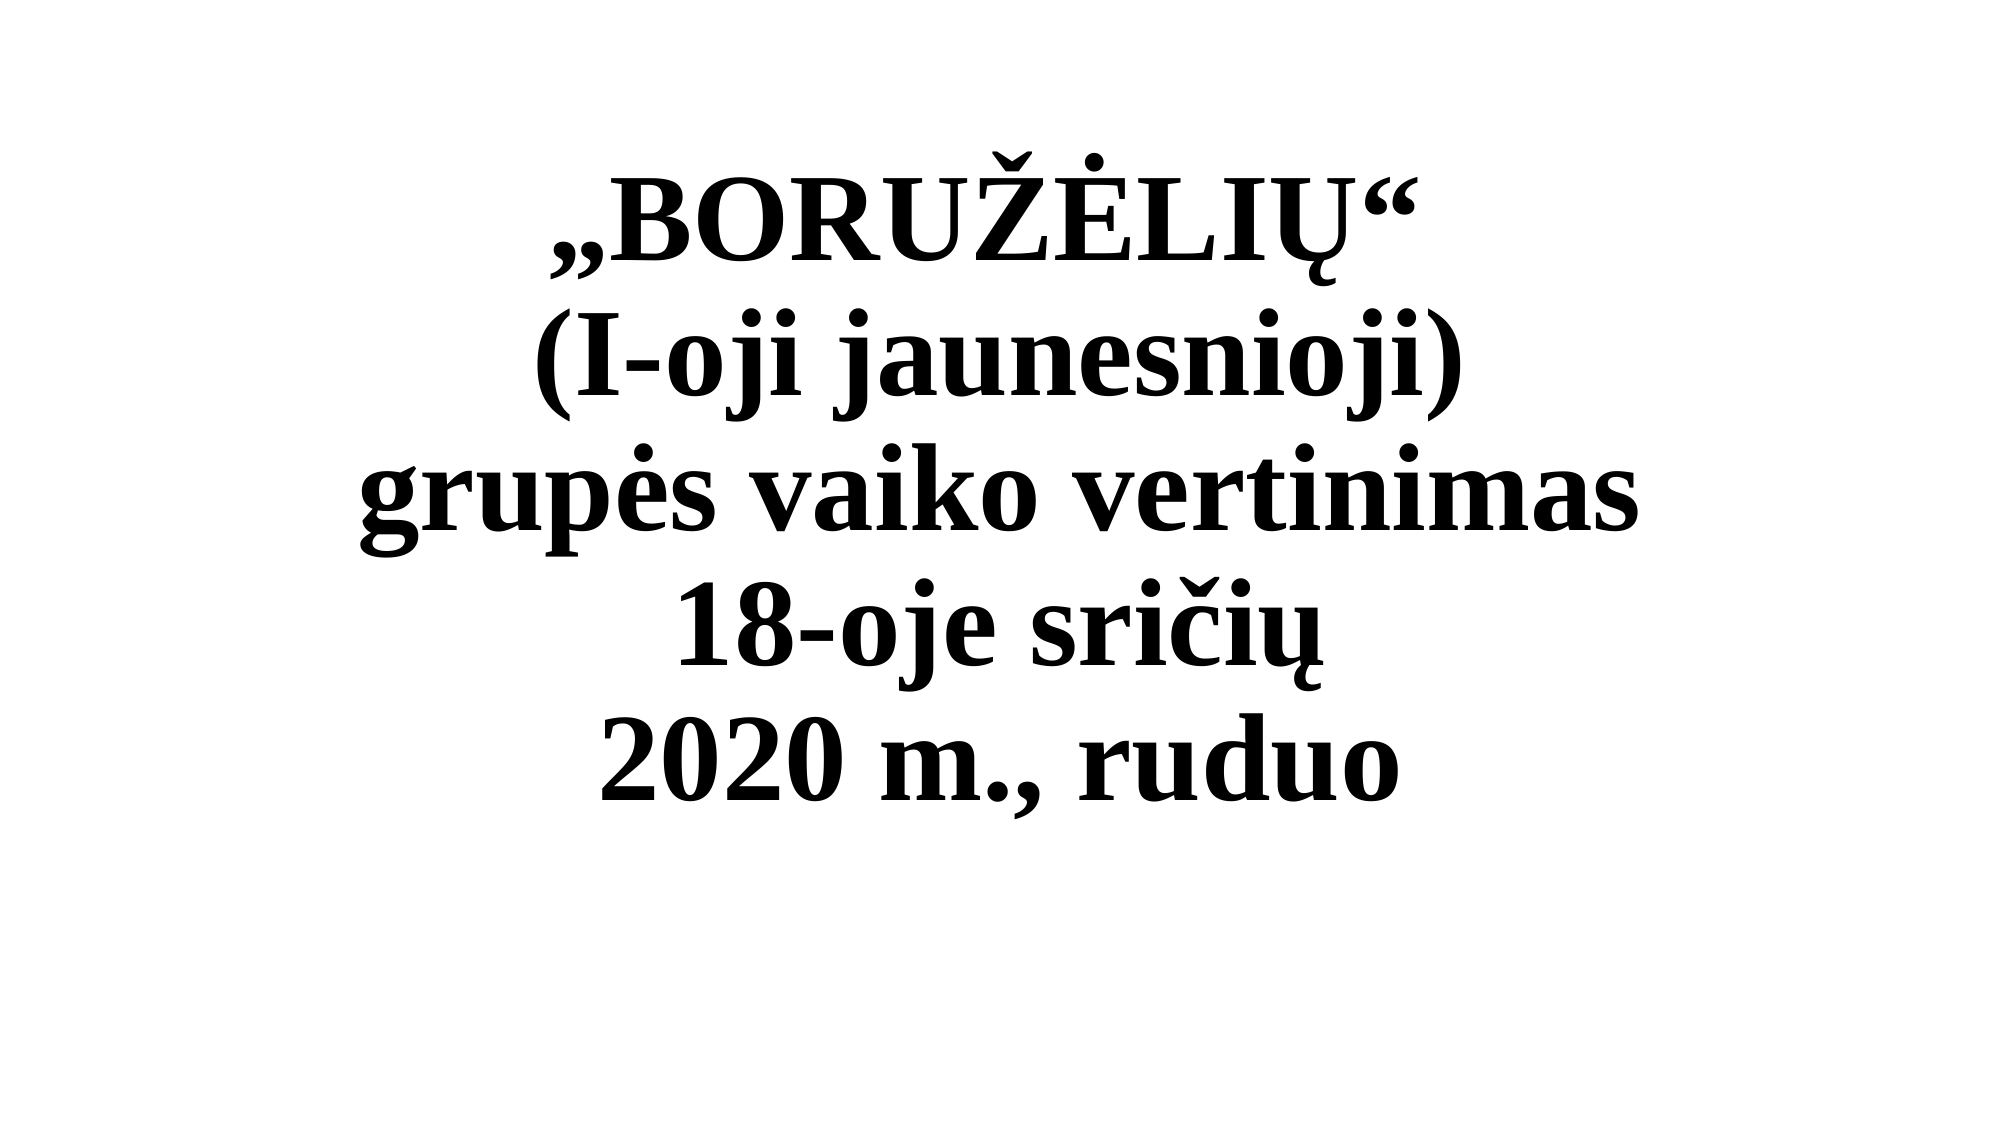

# „BORUŽĖLIŲ“ (I-oji jaunesnioji) grupės vaiko vertinimas 18-oje sričių 2020 m., ruduo